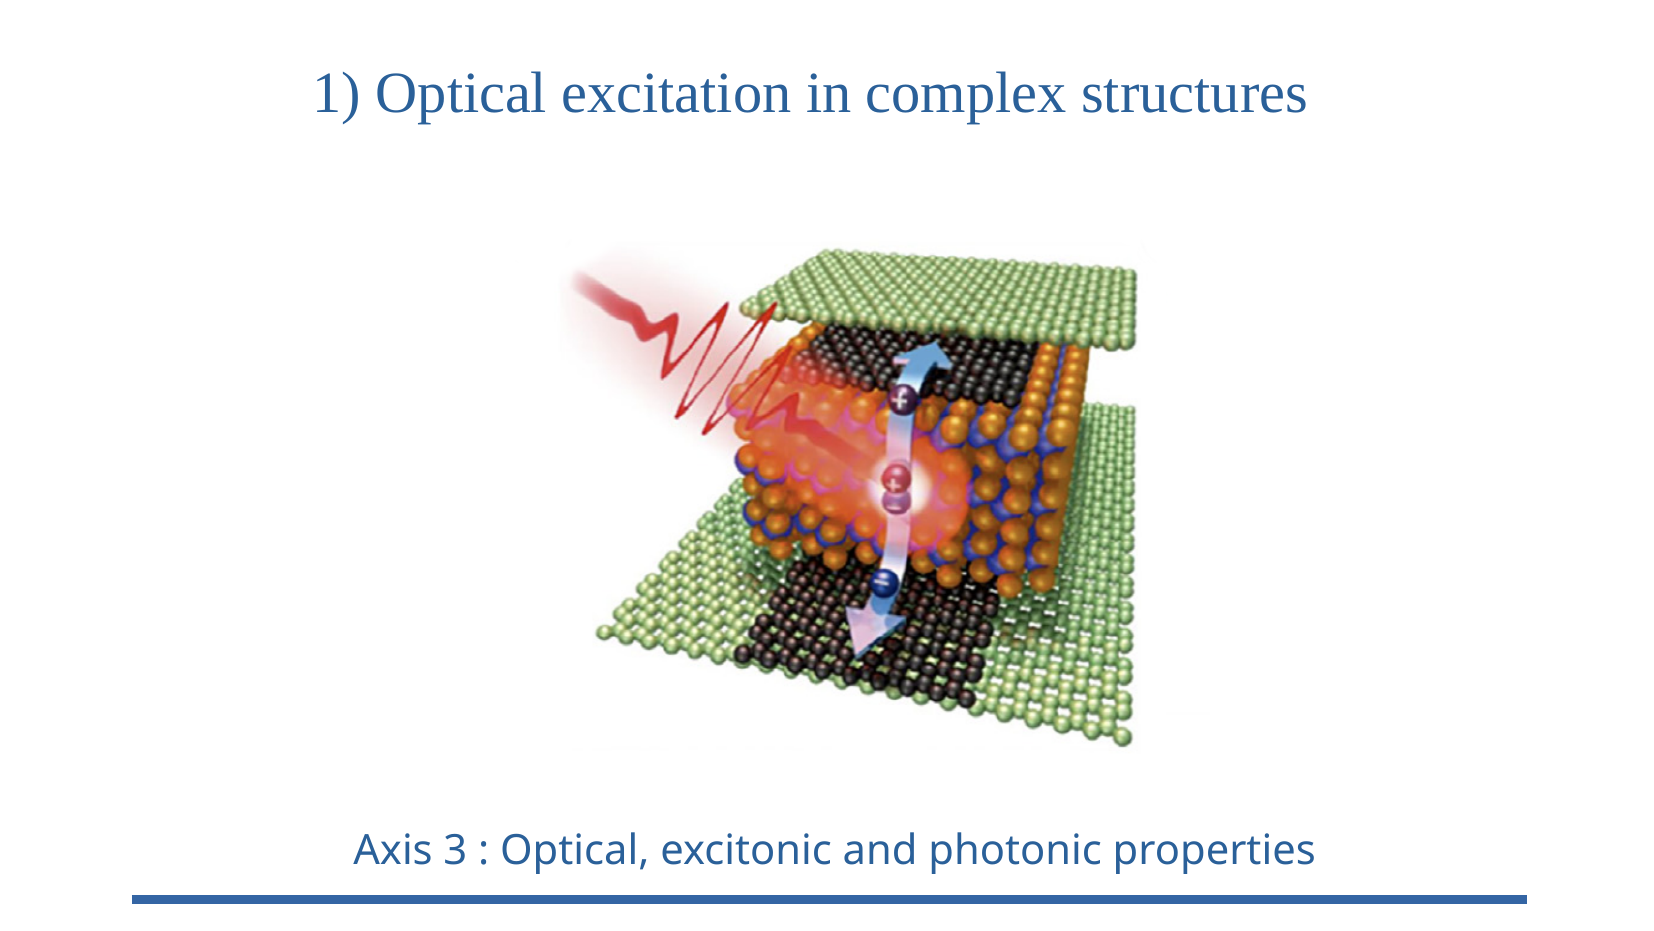

1) Optical excitation in complex structures
# Axis 3 : Optical, excitonic and photonic properties